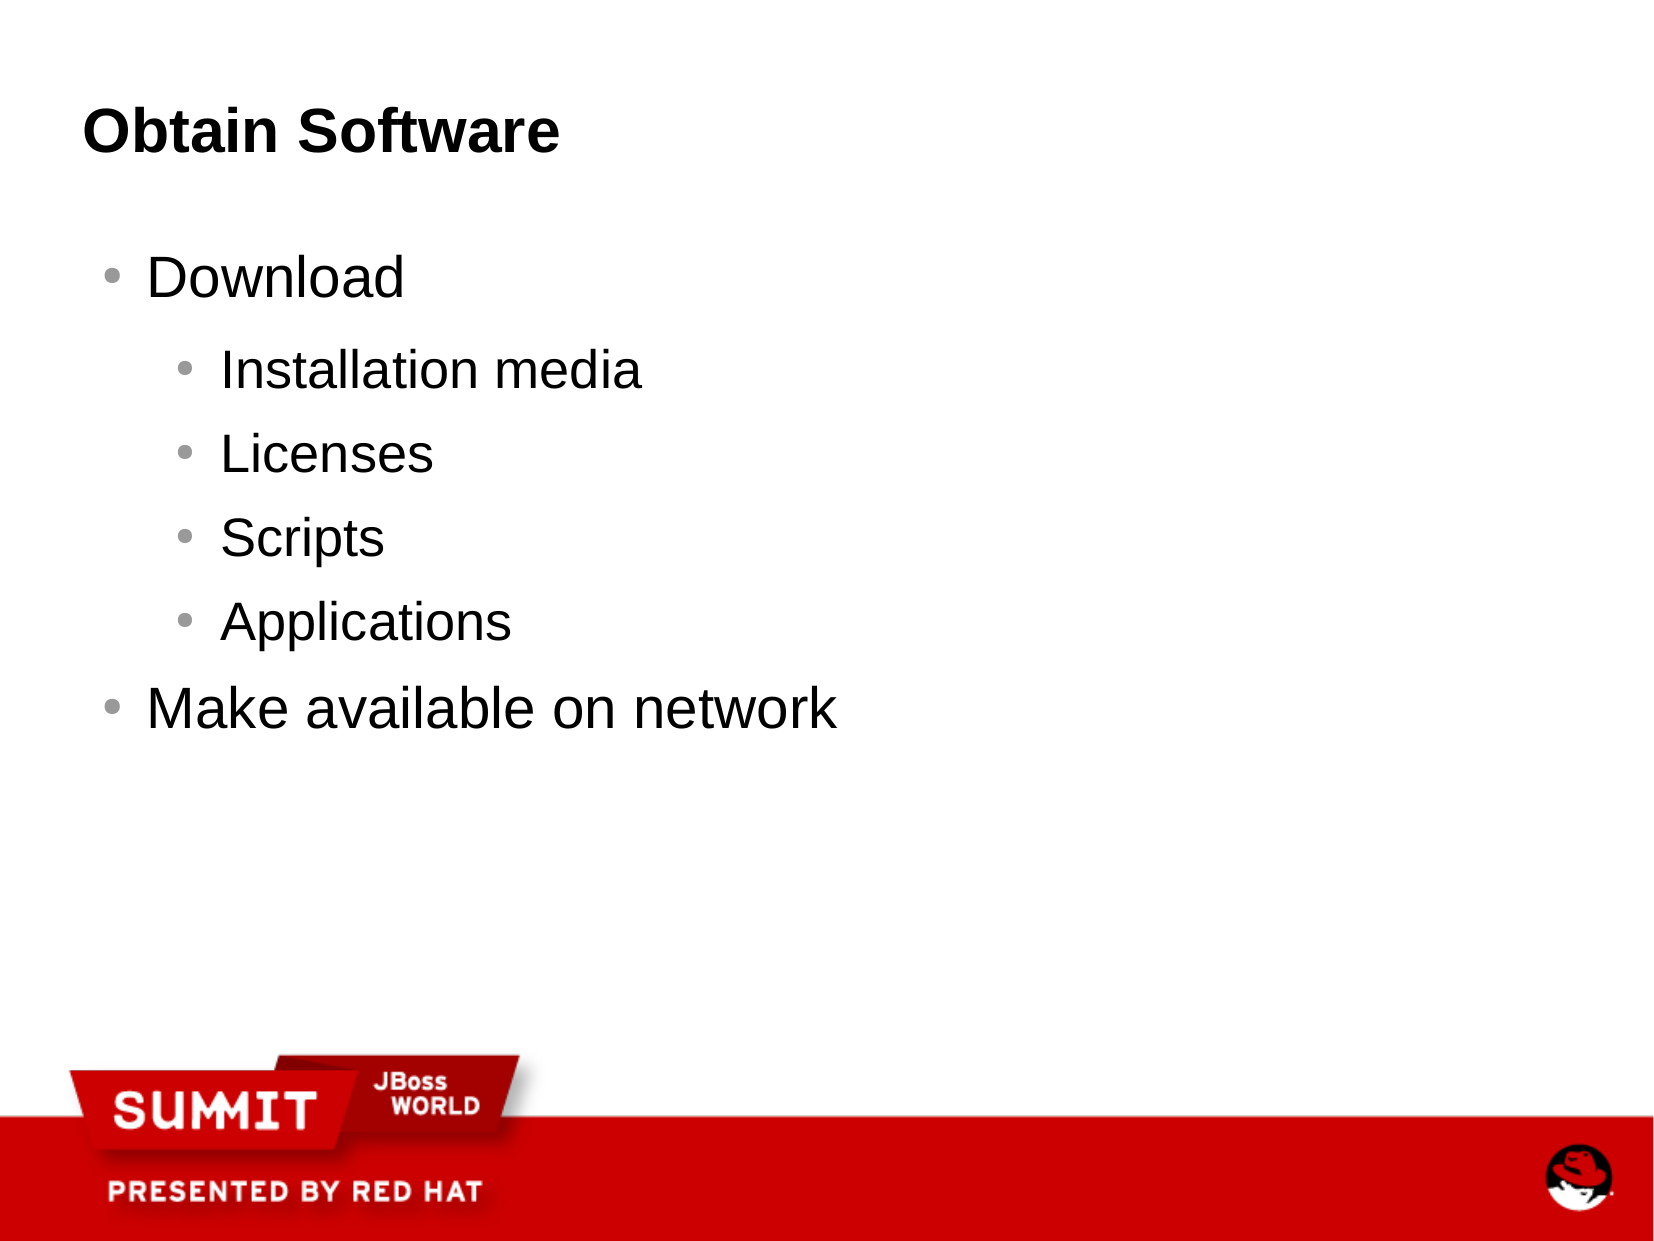

# Obtain Software
Download
Installation media
Licenses
Scripts
Applications
Make available on network